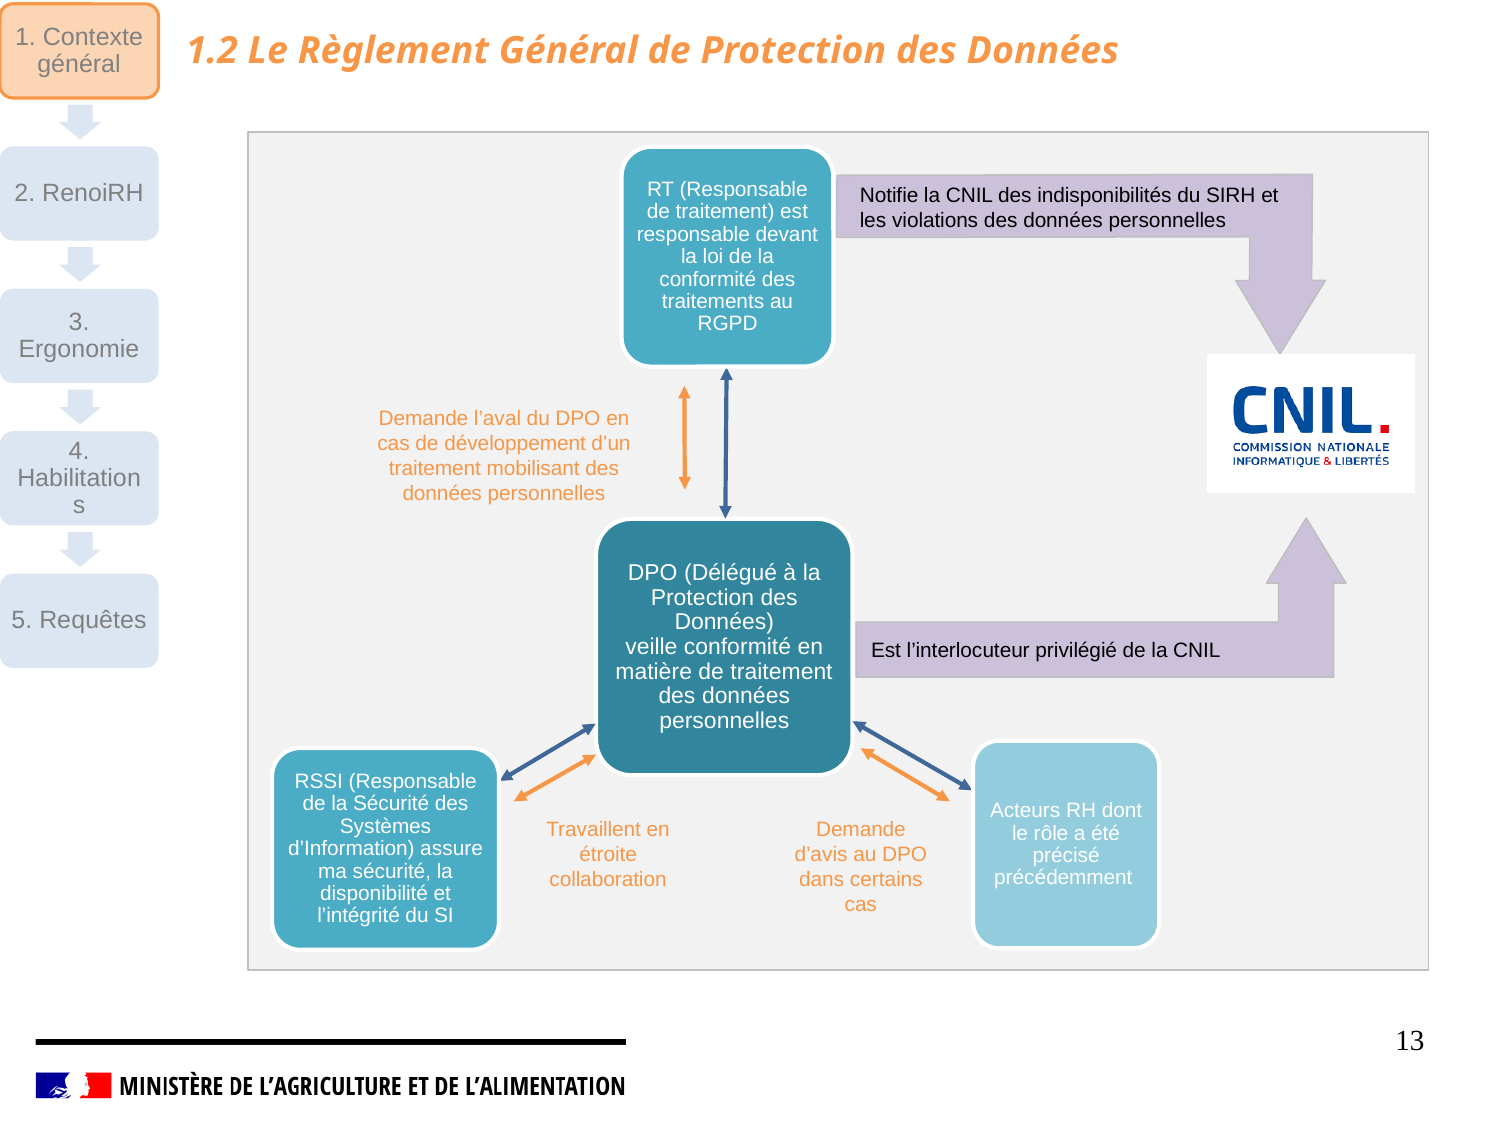

1. Contexte général
1.2 Le Règlement Général de Protection des Données
2. RenoiRH
RT (Responsable de traitement) est responsable devant la loi de la conformité des traitements au RGPD
Notifie la CNIL des indisponibilités du SIRH et les violations des données personnelles
3. Ergonomie
Demande l’aval du DPO en cas de développement d’un traitement mobilisant des données personnelles
4. Habilitations
DPO (Délégué à la Protection des Données)
veille conformité en matière de traitement des données personnelles
5. Requêtes
Est l’interlocuteur privilégié de la CNIL
Acteurs RH dont le rôle a été précisé précédemment
RSSI (Responsable de la Sécurité des Systèmes d’Information) assure ma sécurité, la disponibilité et l’intégrité du SI
Demande d’avis au DPO dans certains cas
Travaillent en étroite collaboration